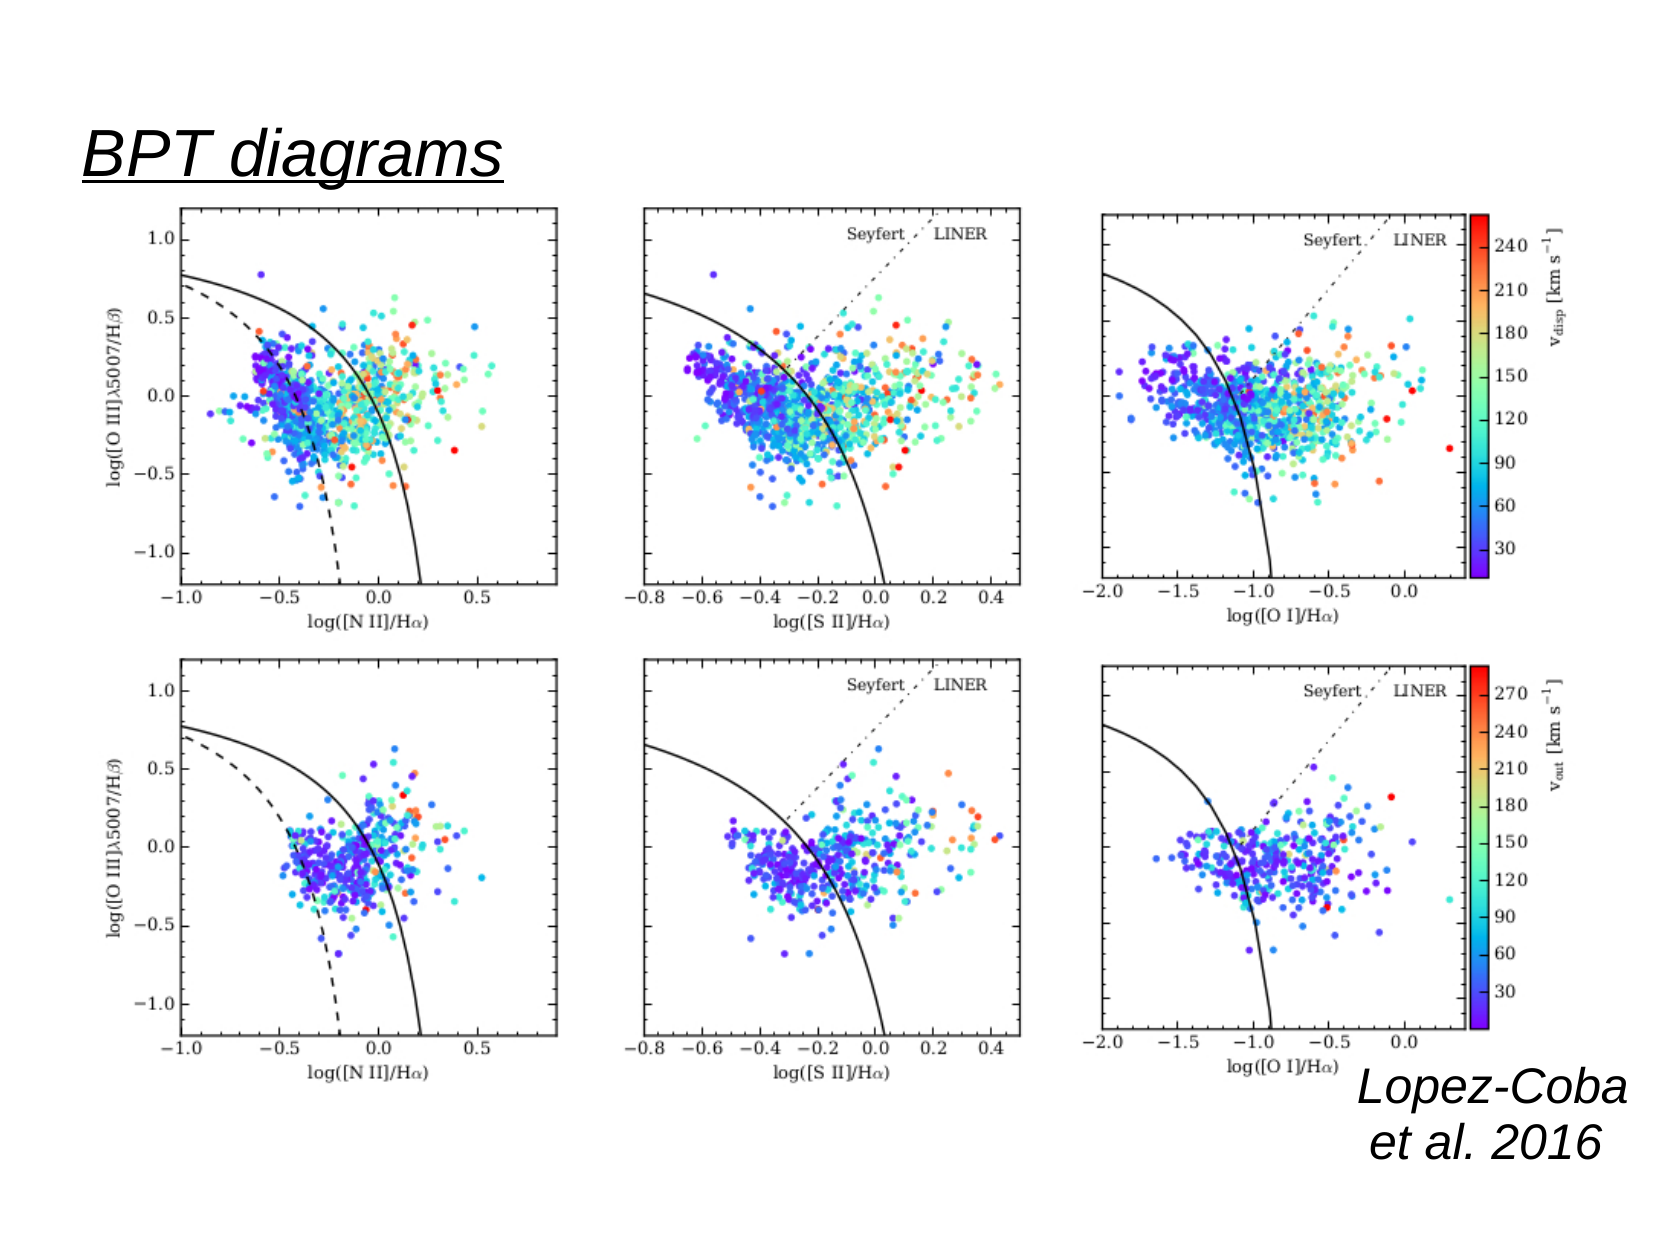

BPT diagrams
#
 Lopez-Coba et al. 2016